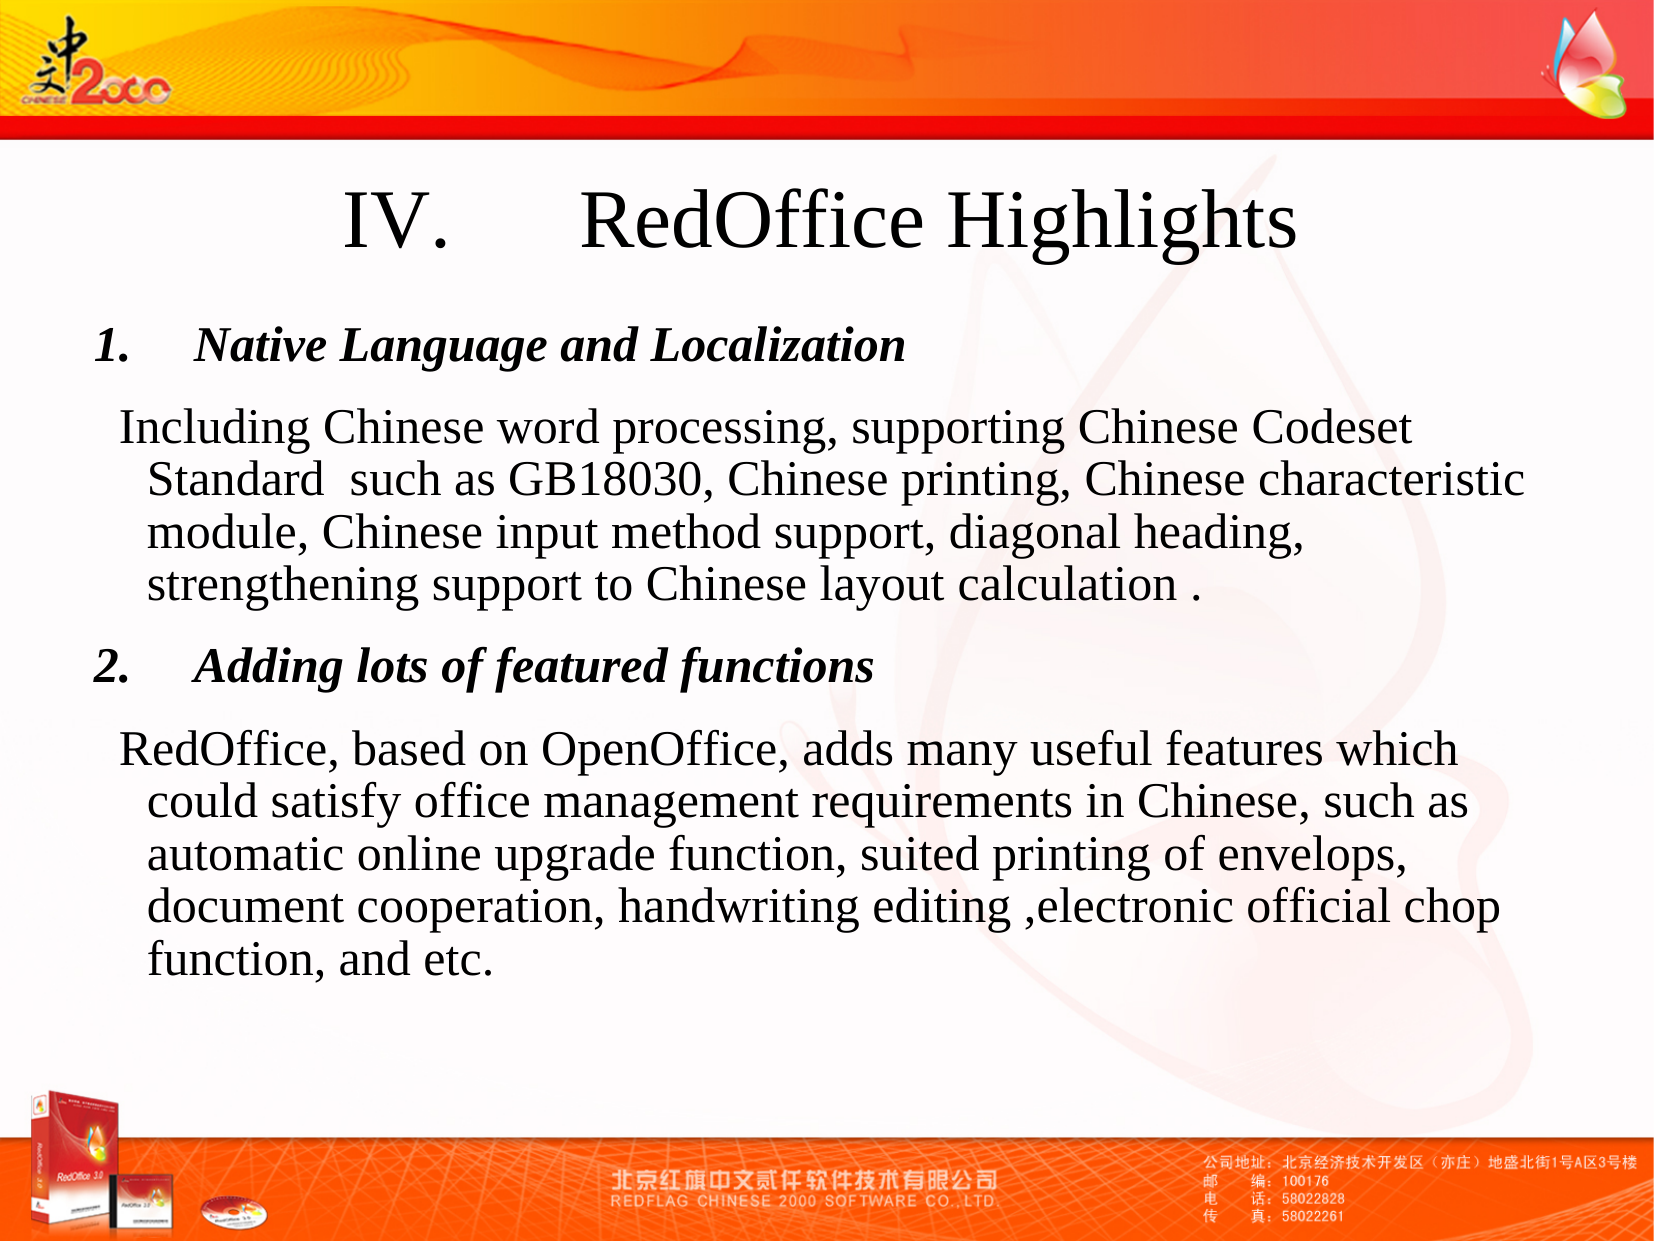

# IV.		RedOffice Highlights
1.		Native Language and Localization
 Including Chinese word processing, supporting Chinese Codeset Standard such as GB18030, Chinese printing, Chinese characteristic module, Chinese input method support, diagonal heading, strengthening support to Chinese layout calculation .
2.		Adding lots of featured functions
 RedOffice, based on OpenOffice, adds many useful features which could satisfy office management requirements in Chinese, such as automatic online upgrade function, suited printing of envelops, document cooperation, handwriting editing ,electronic official chop function, and etc.